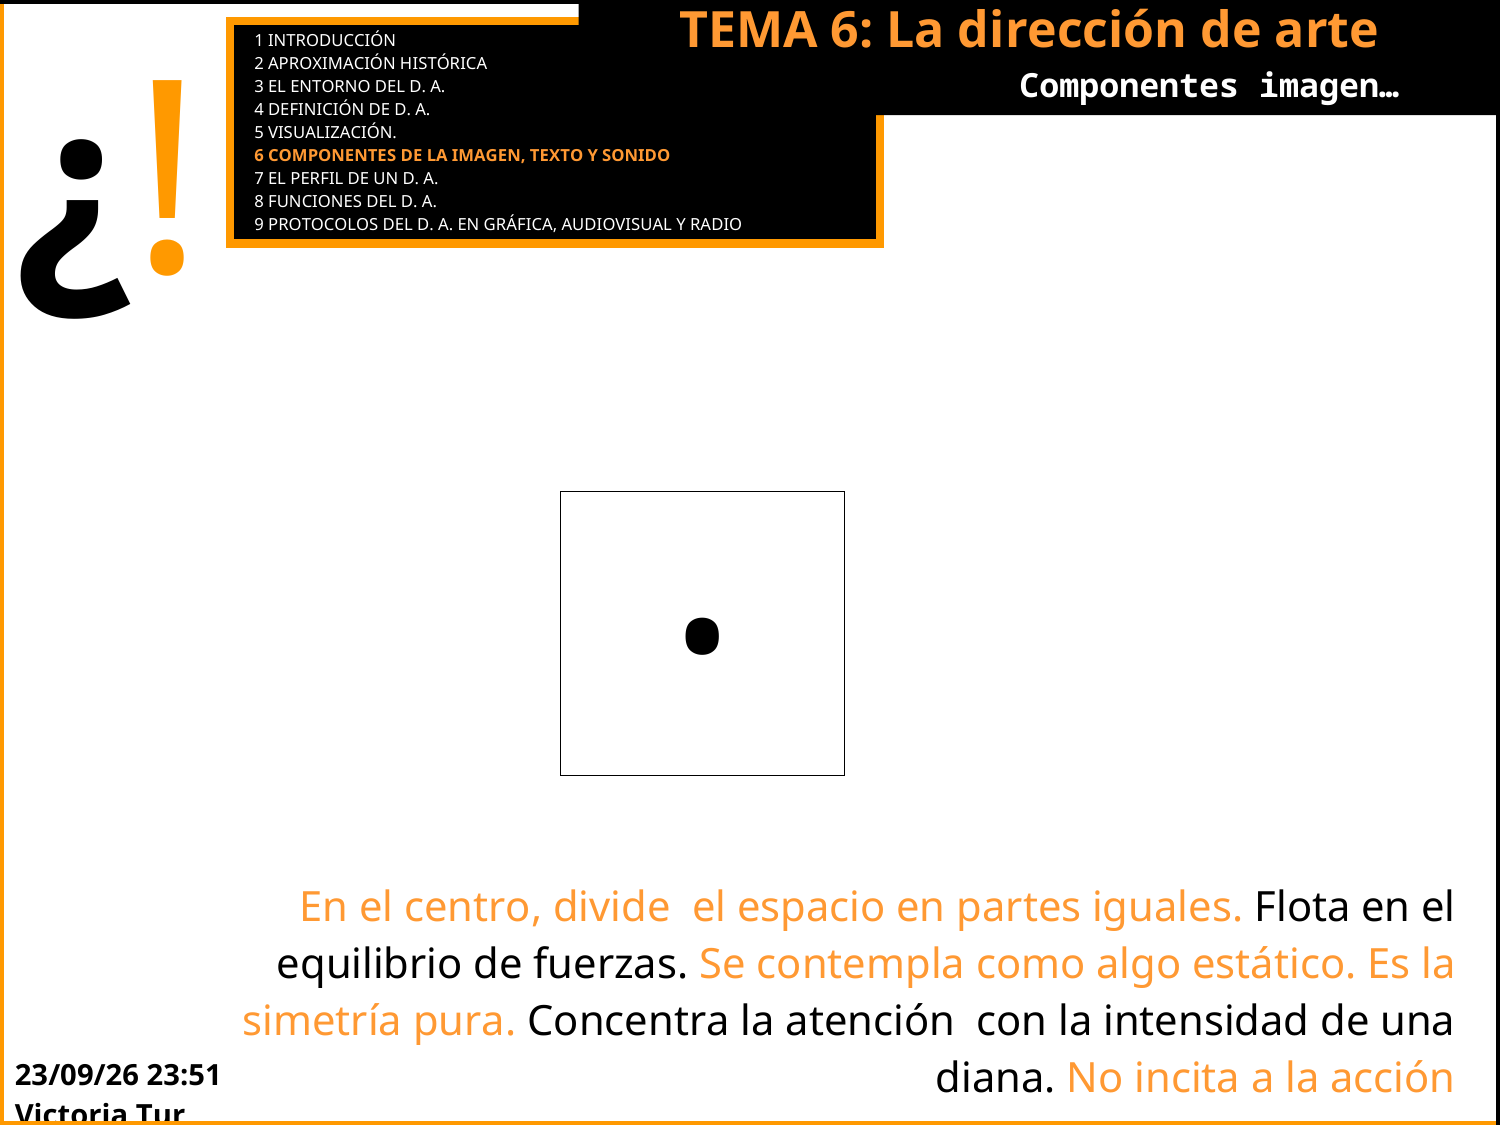

Tx
TEMA 6: La dirección de arte
Componentes imagen…
1 INTRODUCCIÓN
2 APROXIMACIÓN HISTÓRICA
3 EL ENTORNO DEL D. A.
4 DEFINICIÓN DE D. A.
5 VISUALIZACIÓN.
6 COMPONENTES DE LA IMAGEN, TEXTO Y SONIDO
7 EL PERFIL DE UN D. A.
8 FUNCIONES DEL D. A.
9 PROTOCOLOS DEL D. A. EN GRÁFICA, AUDIOVISUAL Y RADIO
#
•
En el centro, divide el espacio en partes iguales. Flota en el equilibrio de fuerzas. Se contempla como algo estático. Es la simetría pura. Concentra la atención con la intensidad de una diana. No incita a la acción